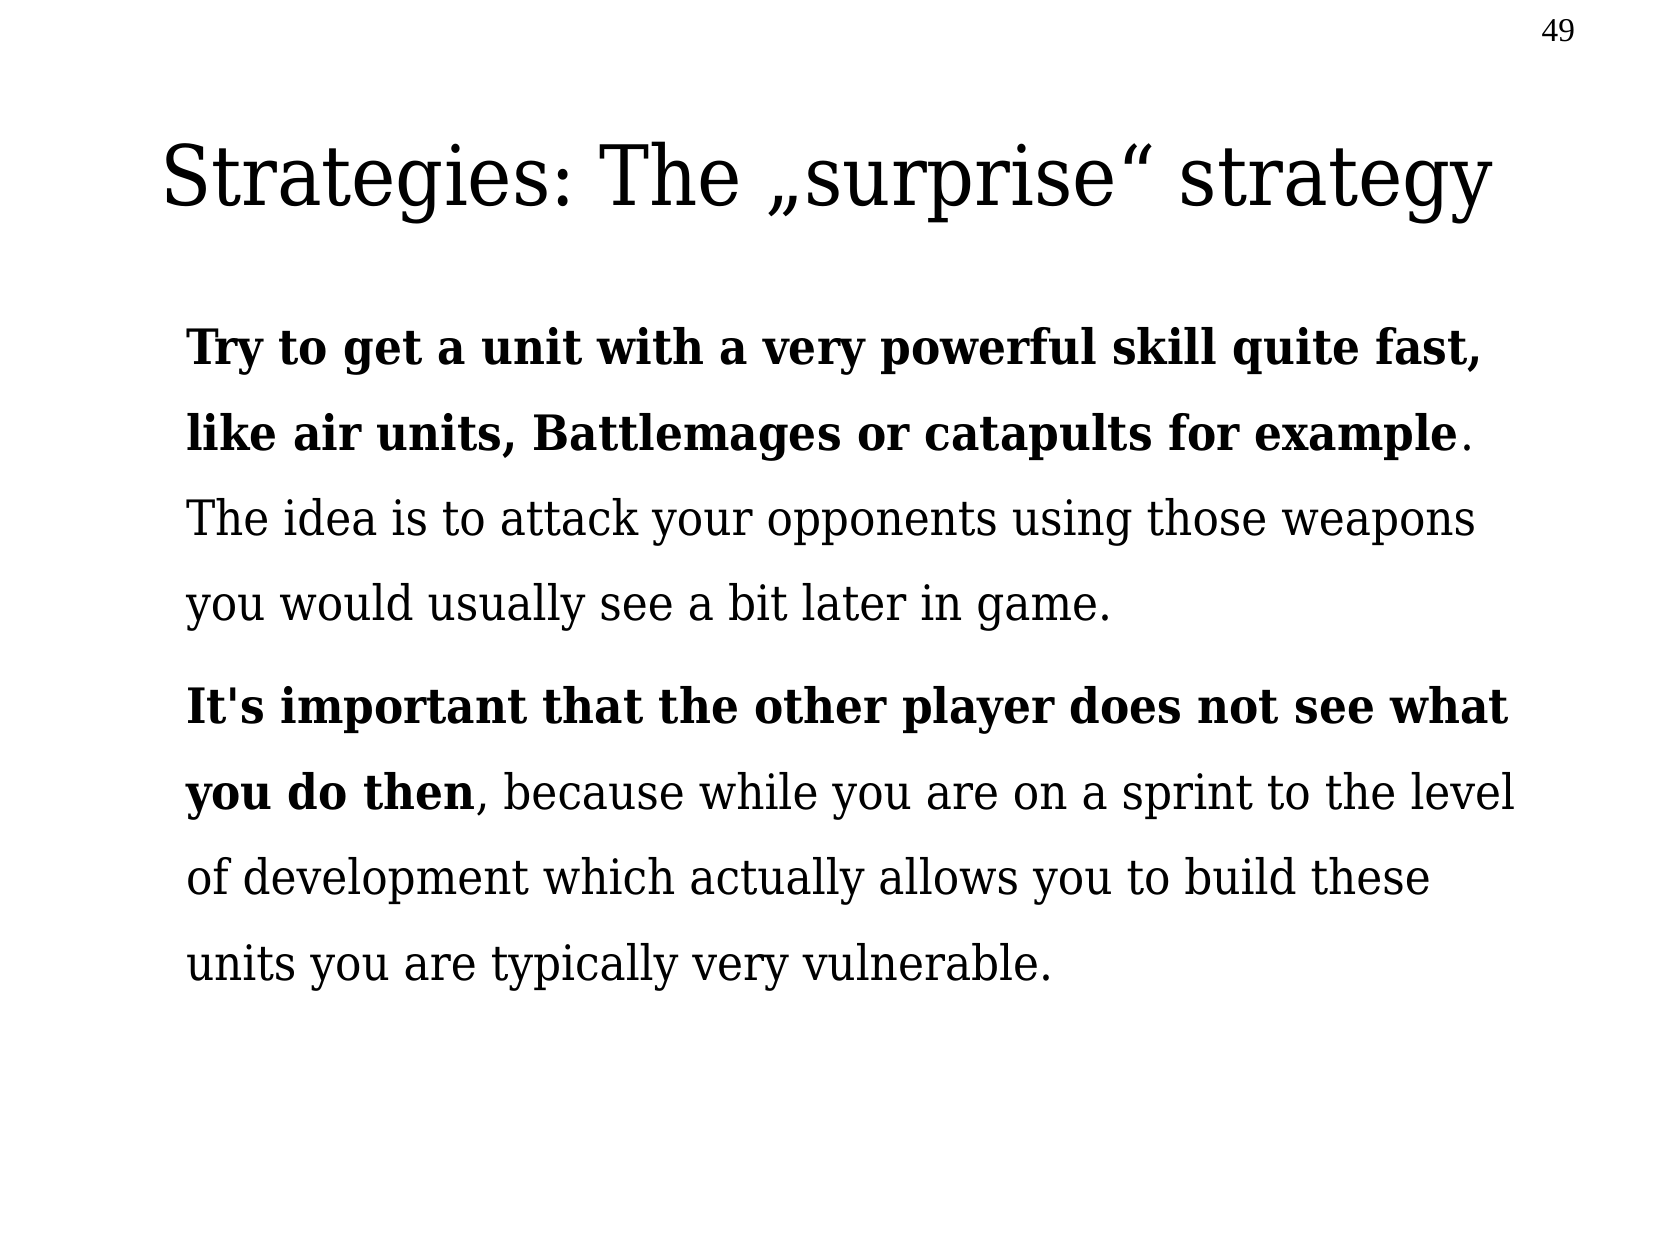

# Strategies: The „surprise“ strategy
Try to get a unit with a very powerful skill quite fast, like air units, Battlemages or catapults for example. The idea is to attack your opponents using those weapons you would usually see a bit later in game.
It's important that the other player does not see what you do then, because while you are on a sprint to the level of development which actually allows you to build these units you are typically very vulnerable.